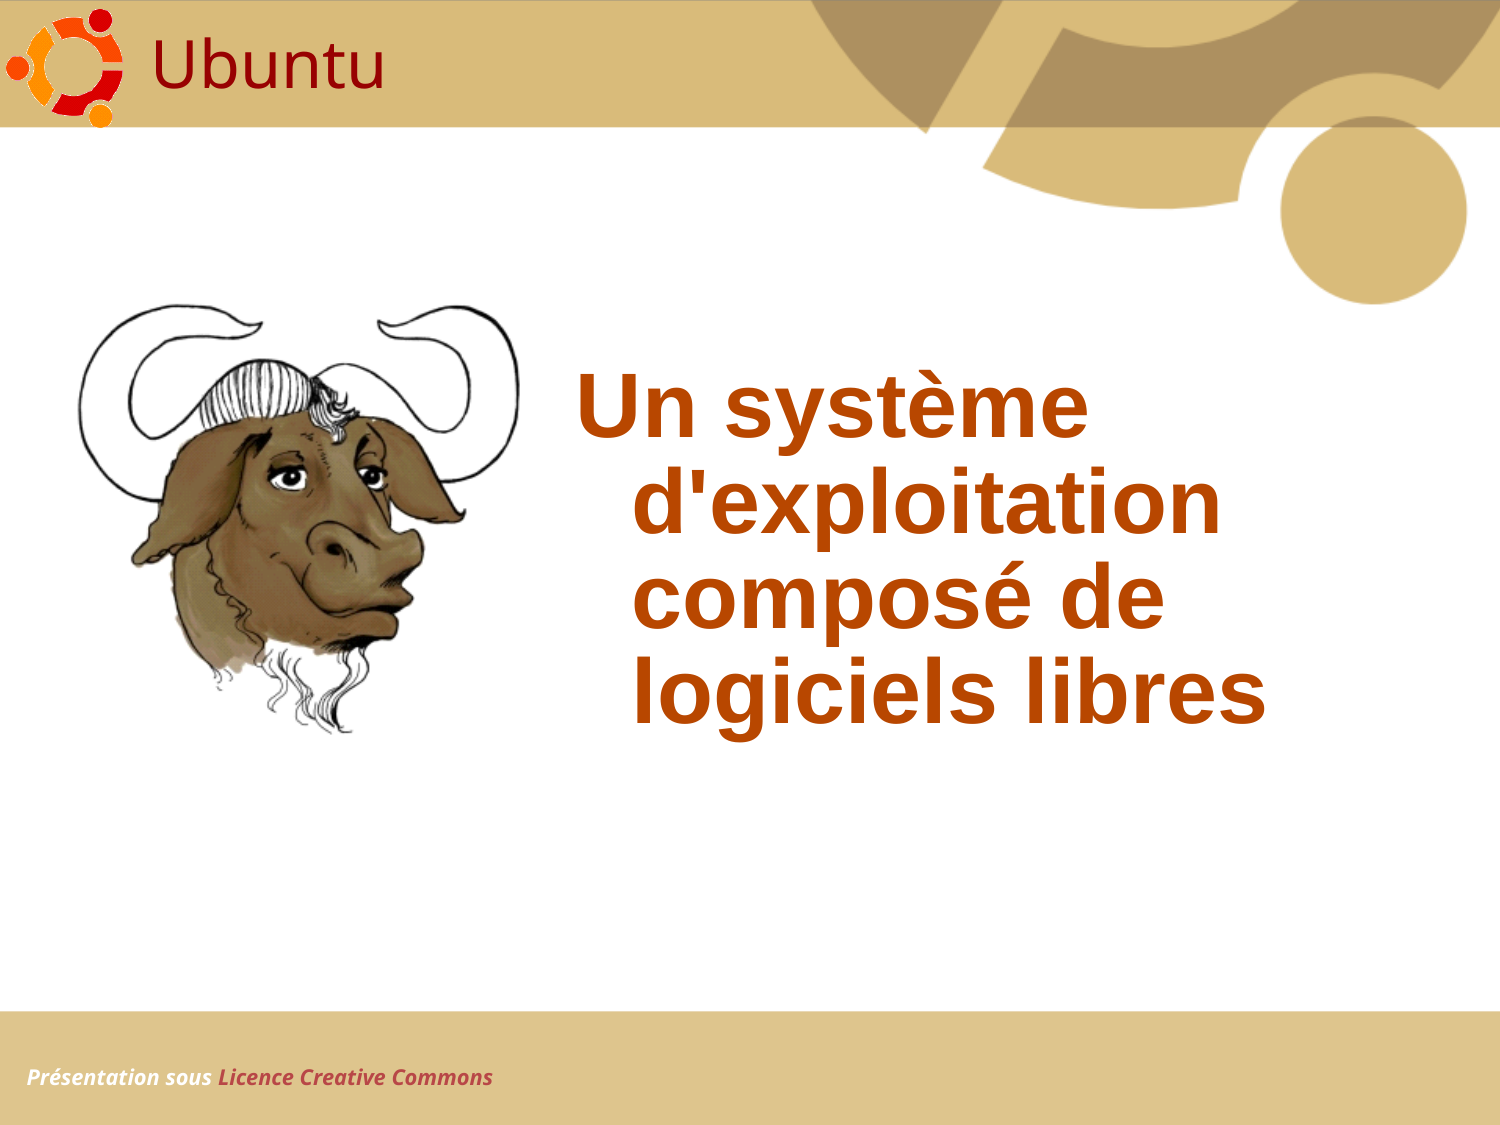

# Ubuntu
Un système d'exploitation composé de logiciels libres